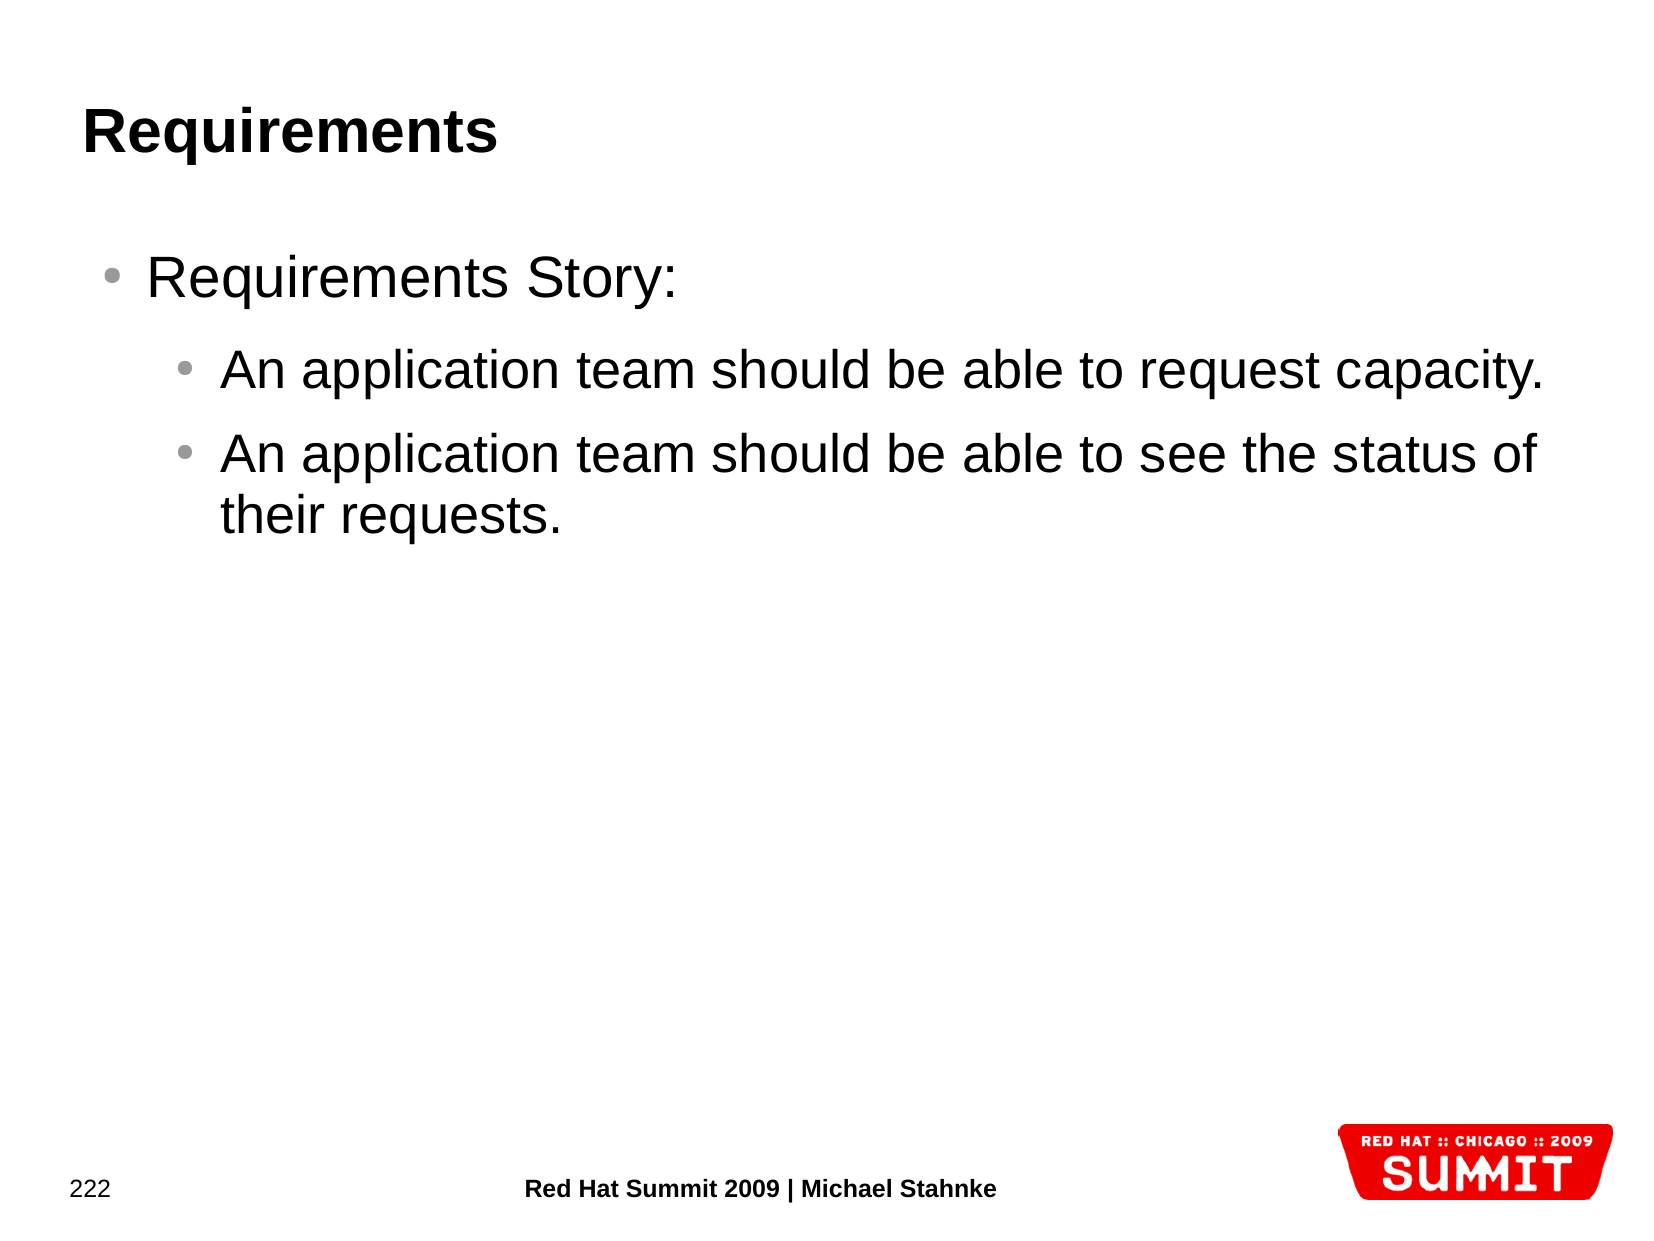

# Requirements
Requirements Story:
An application team should be able to request capacity.
An application team should be able to see the status of their requests.